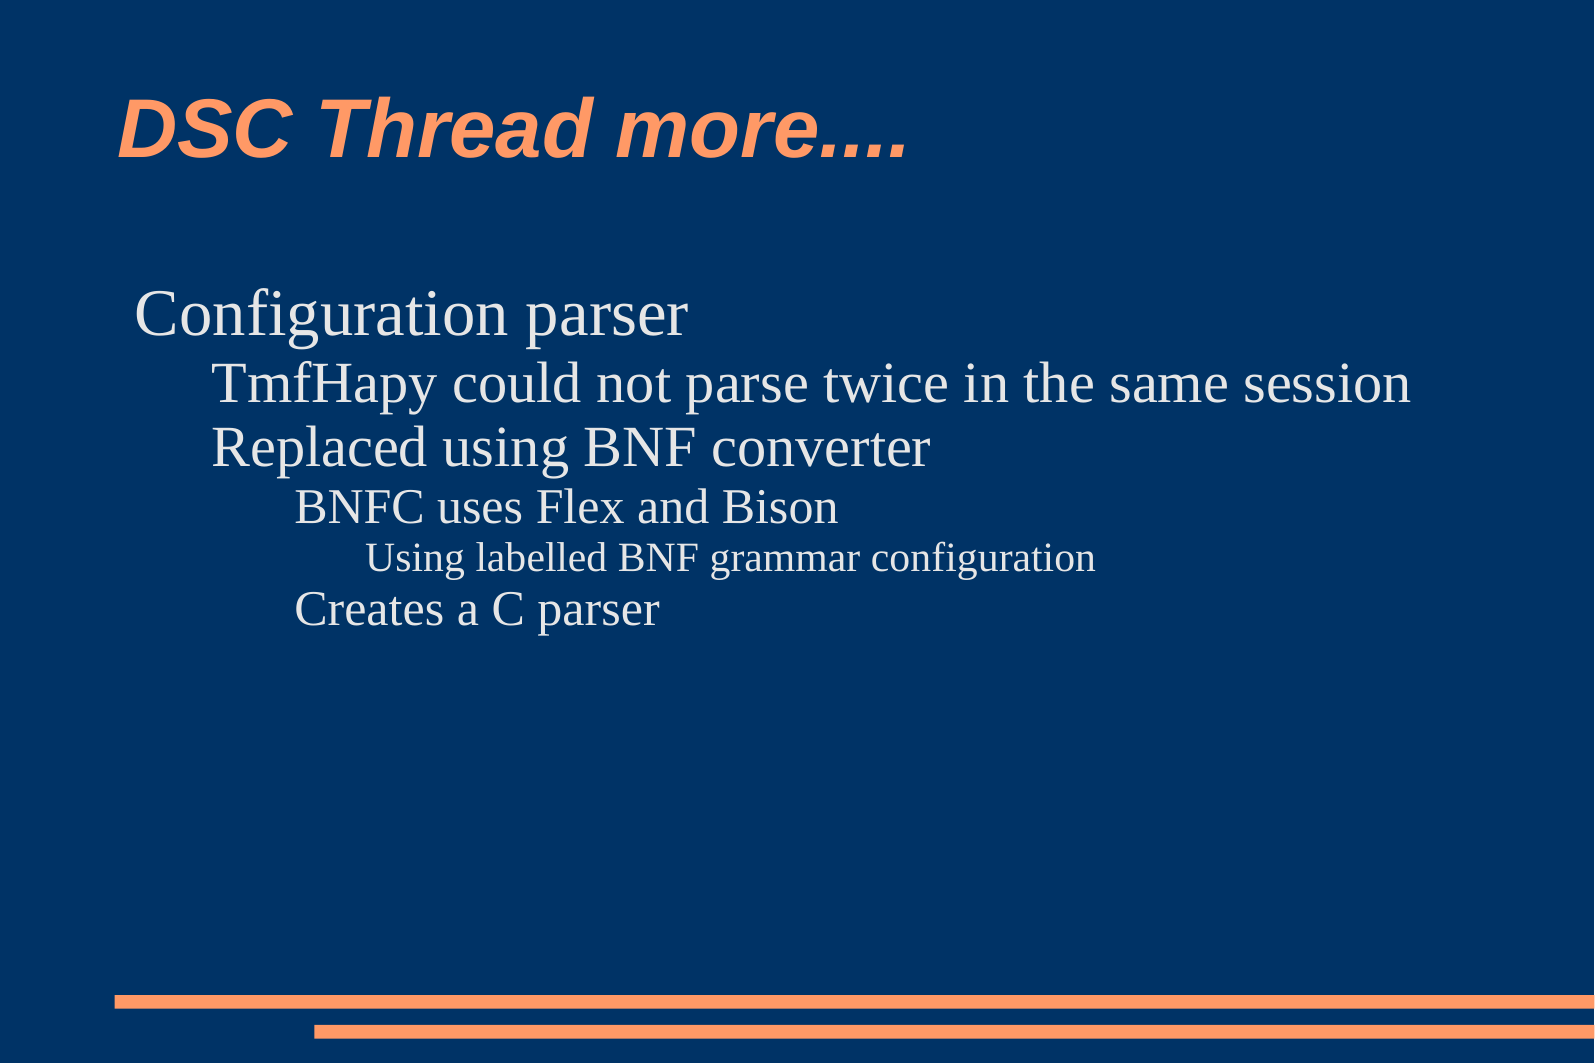

# DSC Thread more....
Configuration parser
TmfHapy could not parse twice in the same session
Replaced using BNF converter
BNFC uses Flex and Bison
Using labelled BNF grammar configuration
Creates a C parser